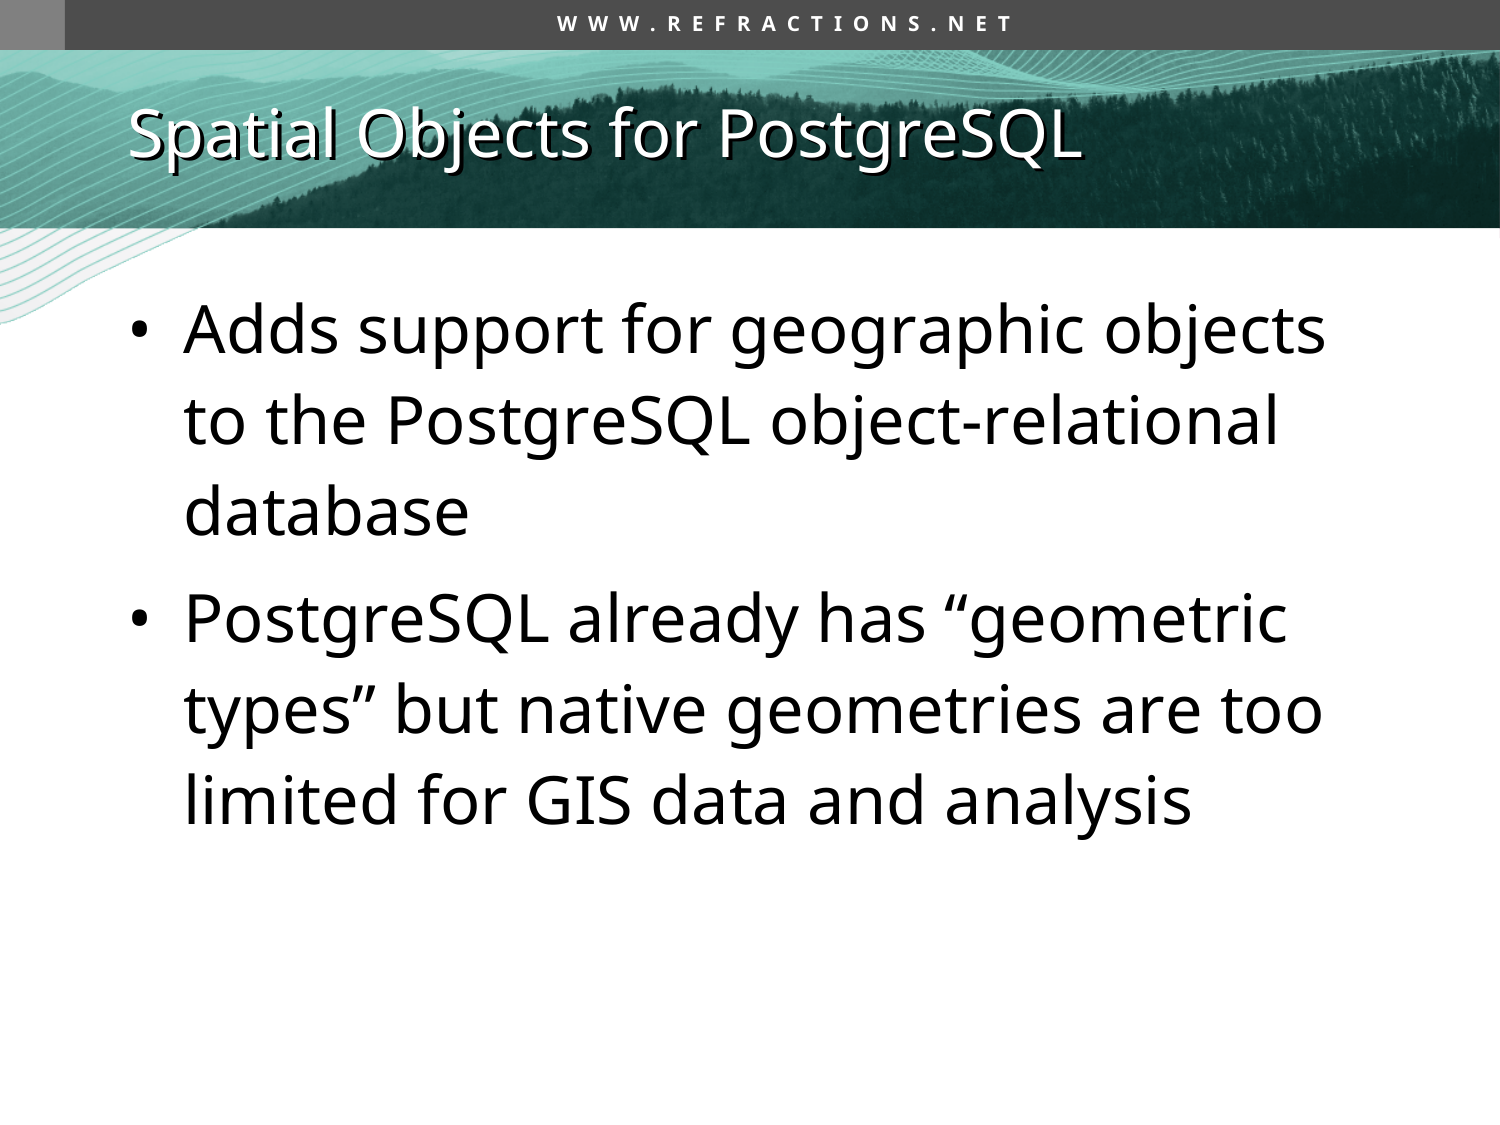

# Spatial Objects for PostgreSQL
Adds support for geographic objects to the PostgreSQL object-relational database
PostgreSQL already has “geometric types” but native geometries are too limited for GIS data and analysis